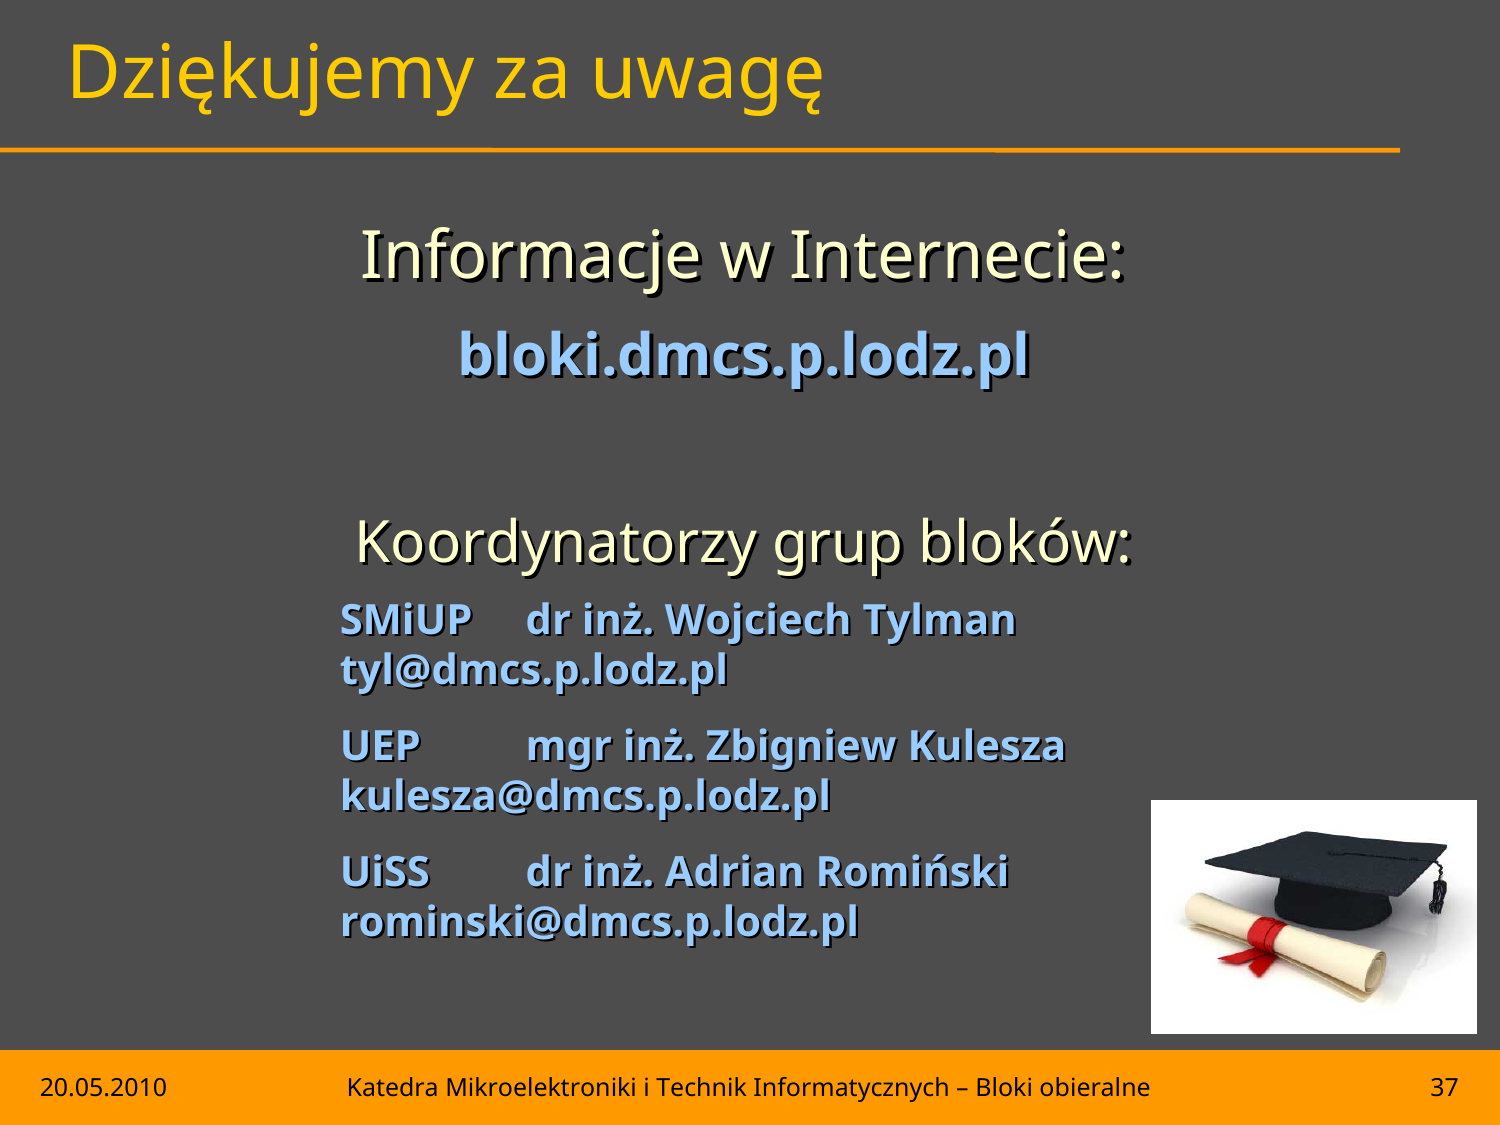

# Dziękujemy za uwagę
Informacje w Internecie:
bloki.dmcs.p.lodz.pl
Koordynatorzy grup bloków:
SMiUP	dr inż. Wojciech Tylman
tyl@dmcs.p.lodz.pl
UEP	mgr inż. Zbigniew Kulesza
kulesza@dmcs.p.lodz.pl
UiSS	dr inż. Adrian Romiński
rominski@dmcs.p.lodz.pl
20.05.2010
Katedra Mikroelektroniki i Technik Informatycznych – Bloki obieralne
37